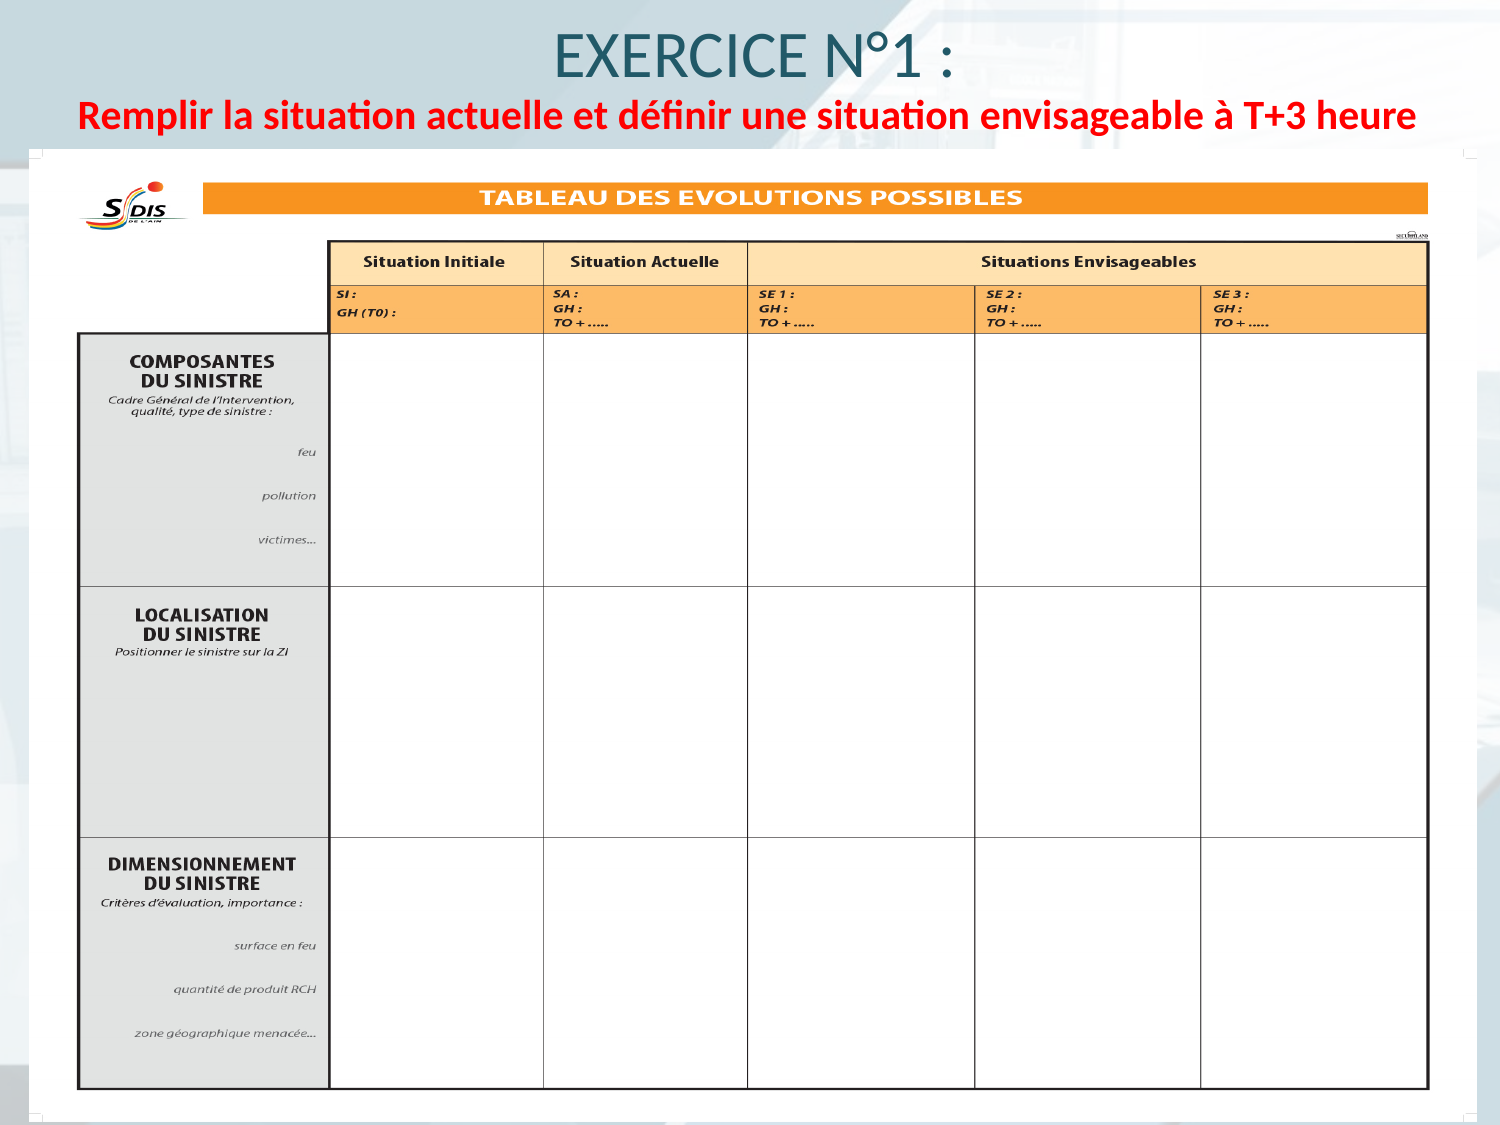

# EXERCICE N°1 :
 Remplir la situation actuelle et définir une situation envisageable à T+3 heure